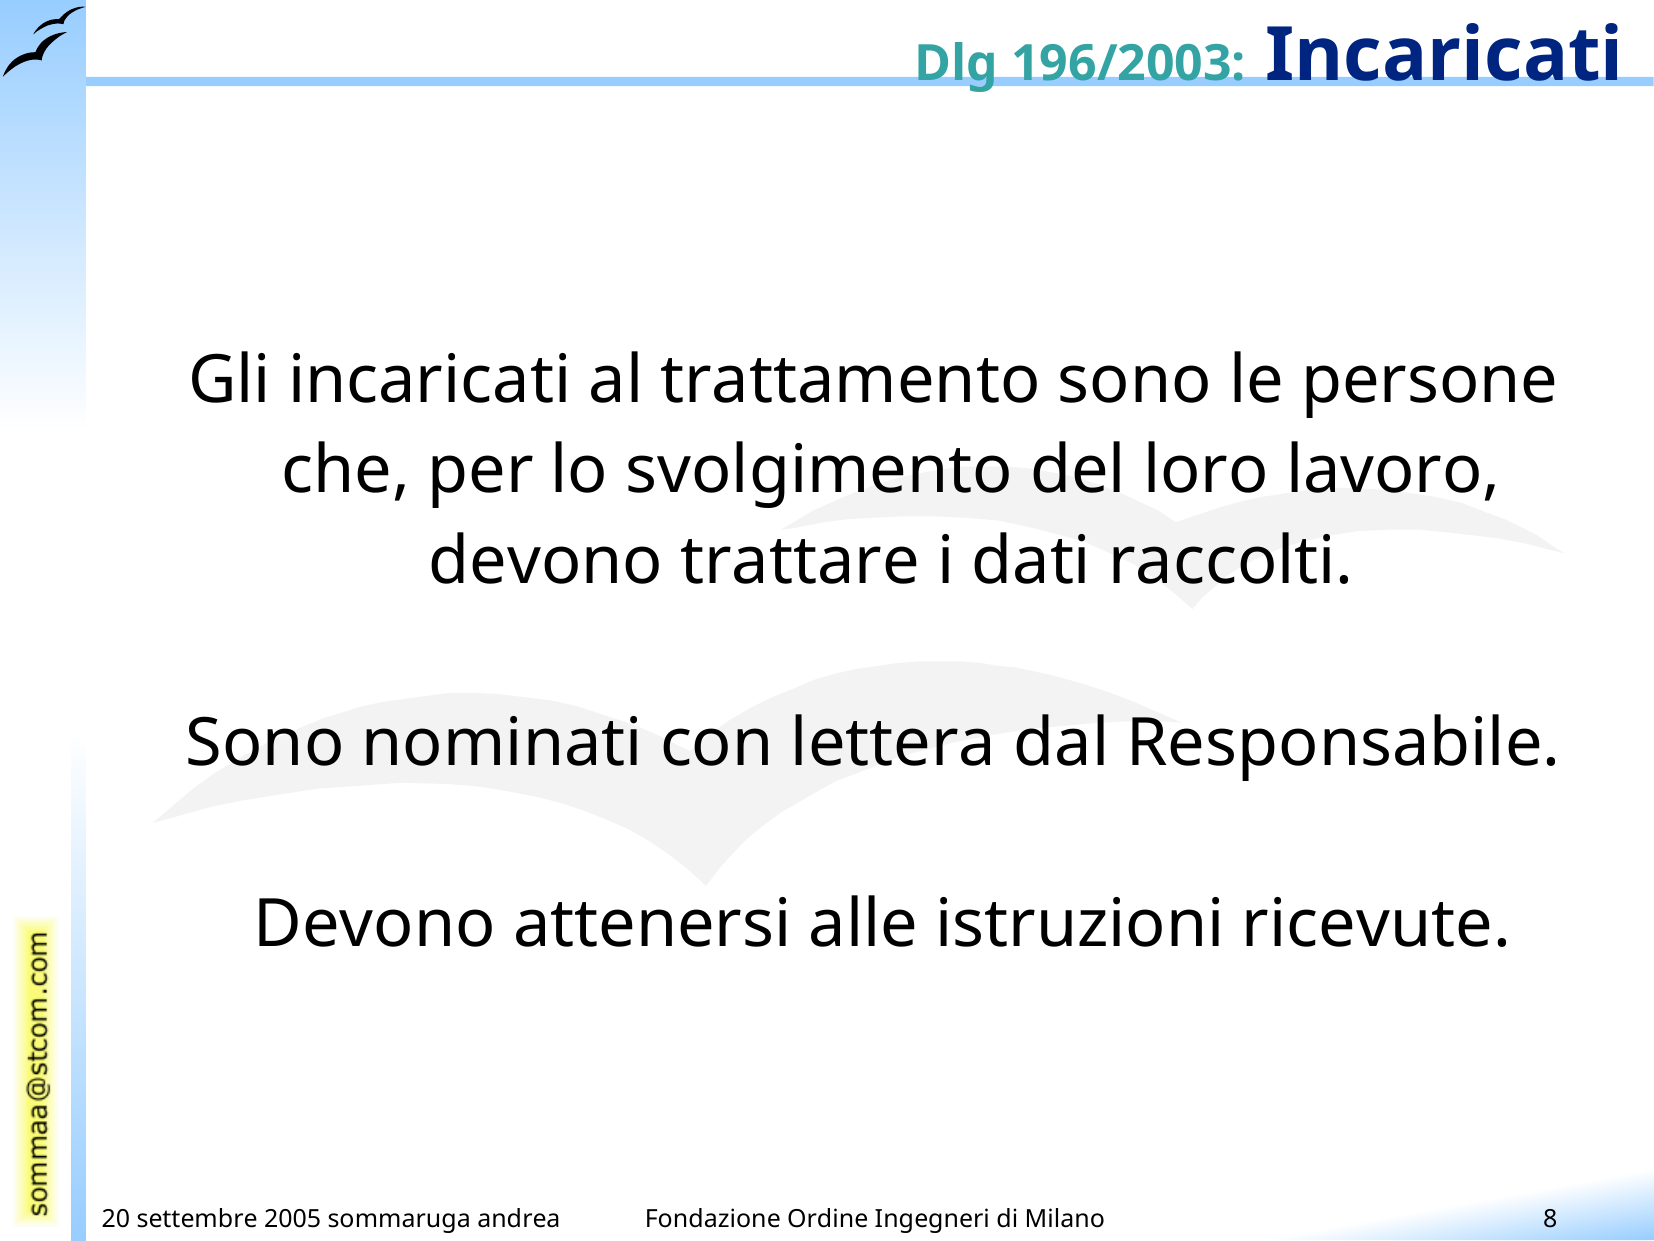

# Dlg 196/2003: Incaricati
Gli incaricati al trattamento sono le persone che, per lo svolgimento del loro lavoro, devono trattare i dati raccolti.
Sono nominati con lettera dal Responsabile.
Devono attenersi alle istruzioni ricevute.